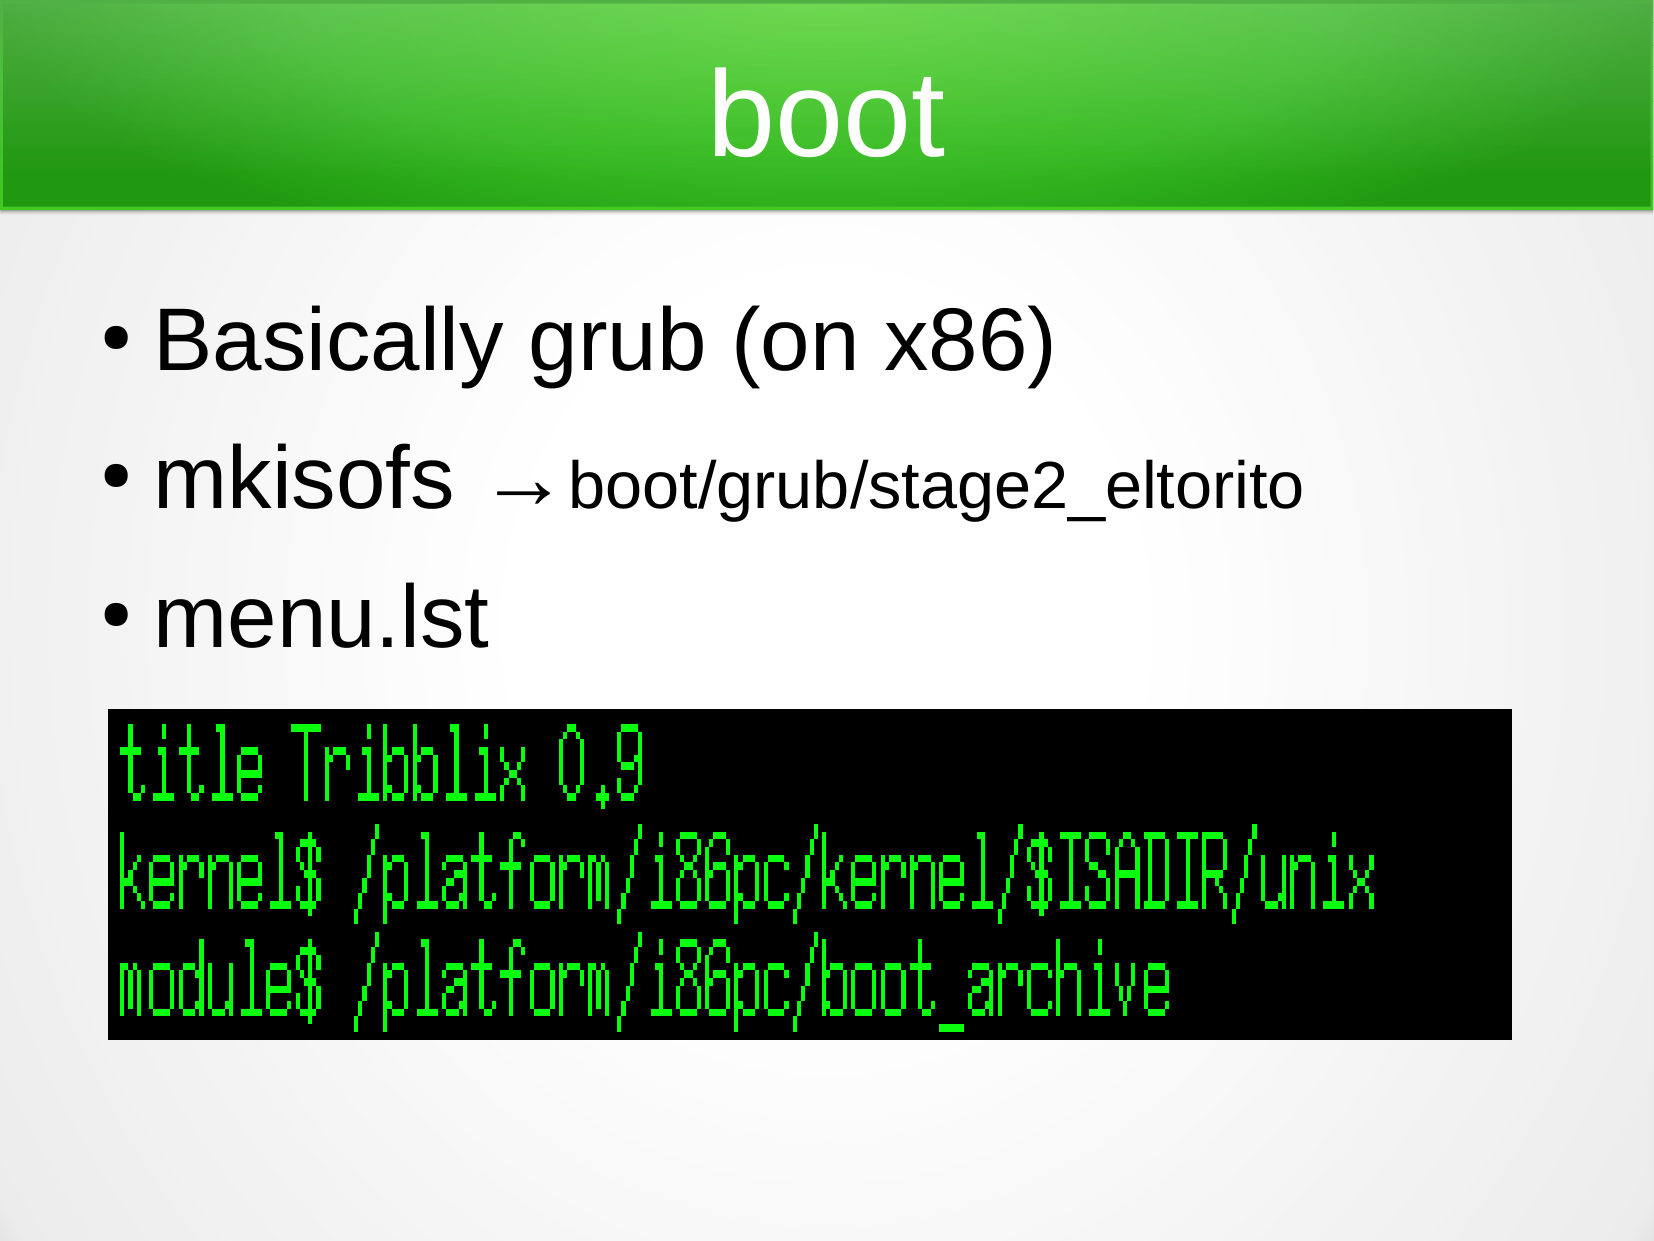

# boot
Basically grub (on x86)
mkisofs →boot/grub/stage2_eltorito
menu.lst